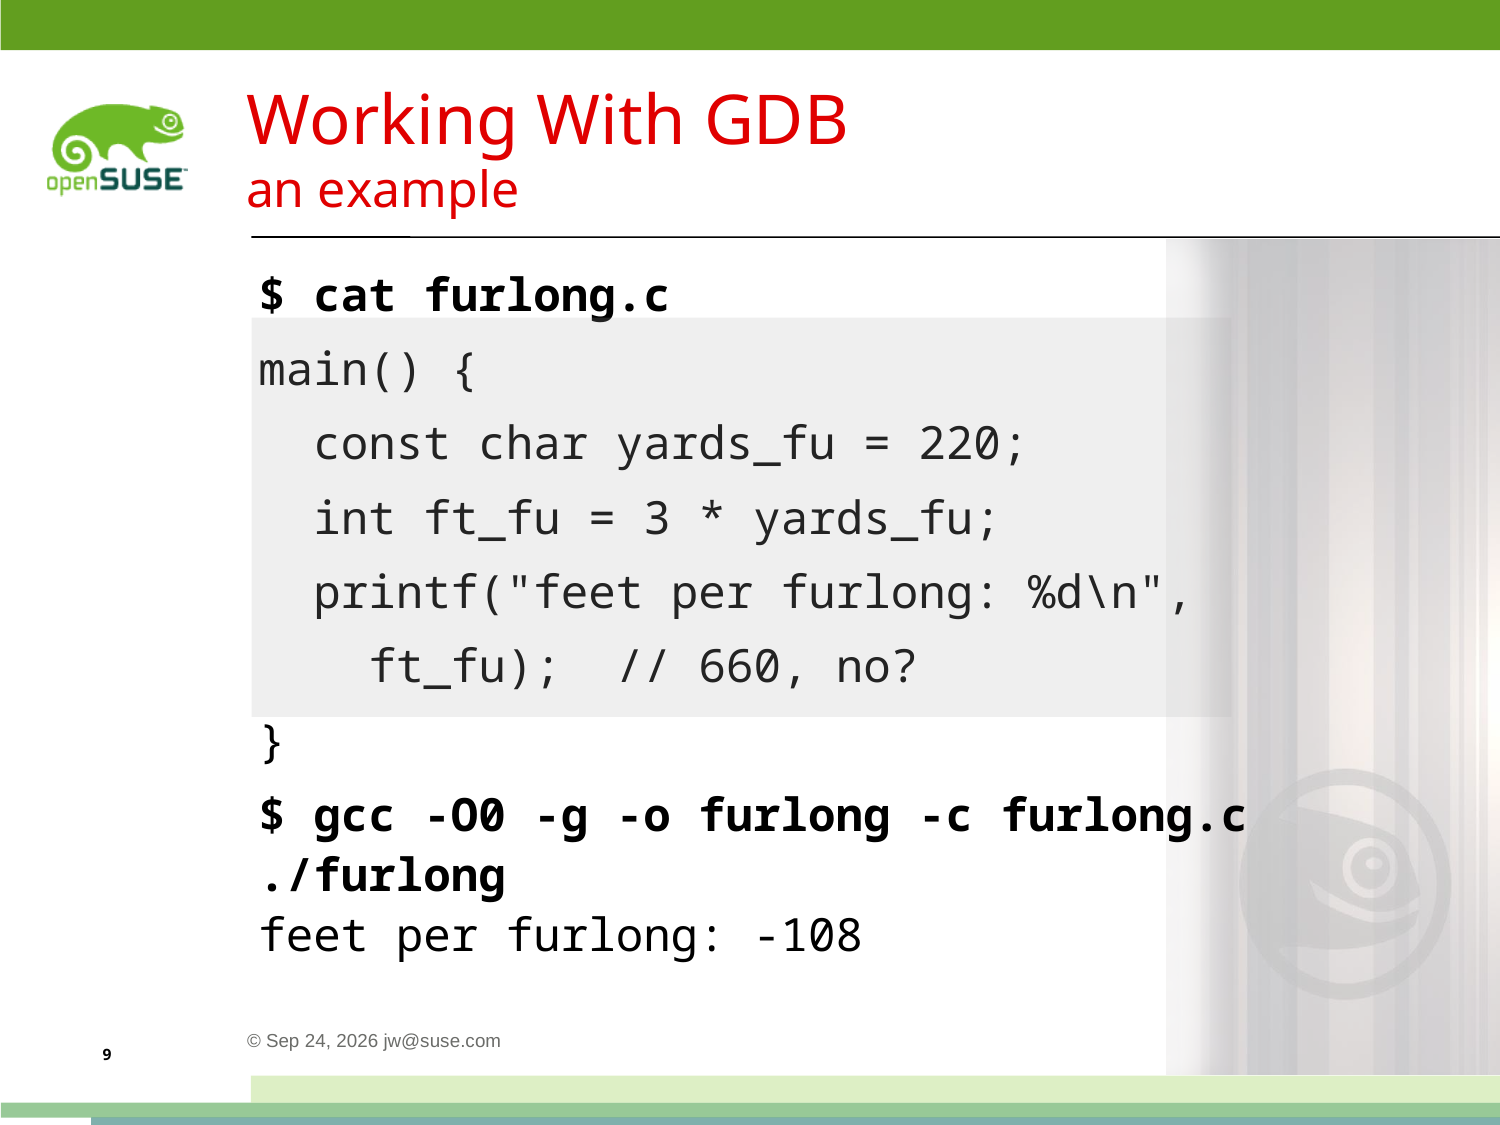

# Working With GDB an example
$ cat furlong.c
main() {
 const char yards_fu = 220;
 int ft_fu = 3 * yards_fu;
 printf("feet per furlong: %d\n",
 ft_fu); // 660, no?
}
$ gcc -O0 -g -o furlong -c furlong.c
./furlong
feet per furlong: -108